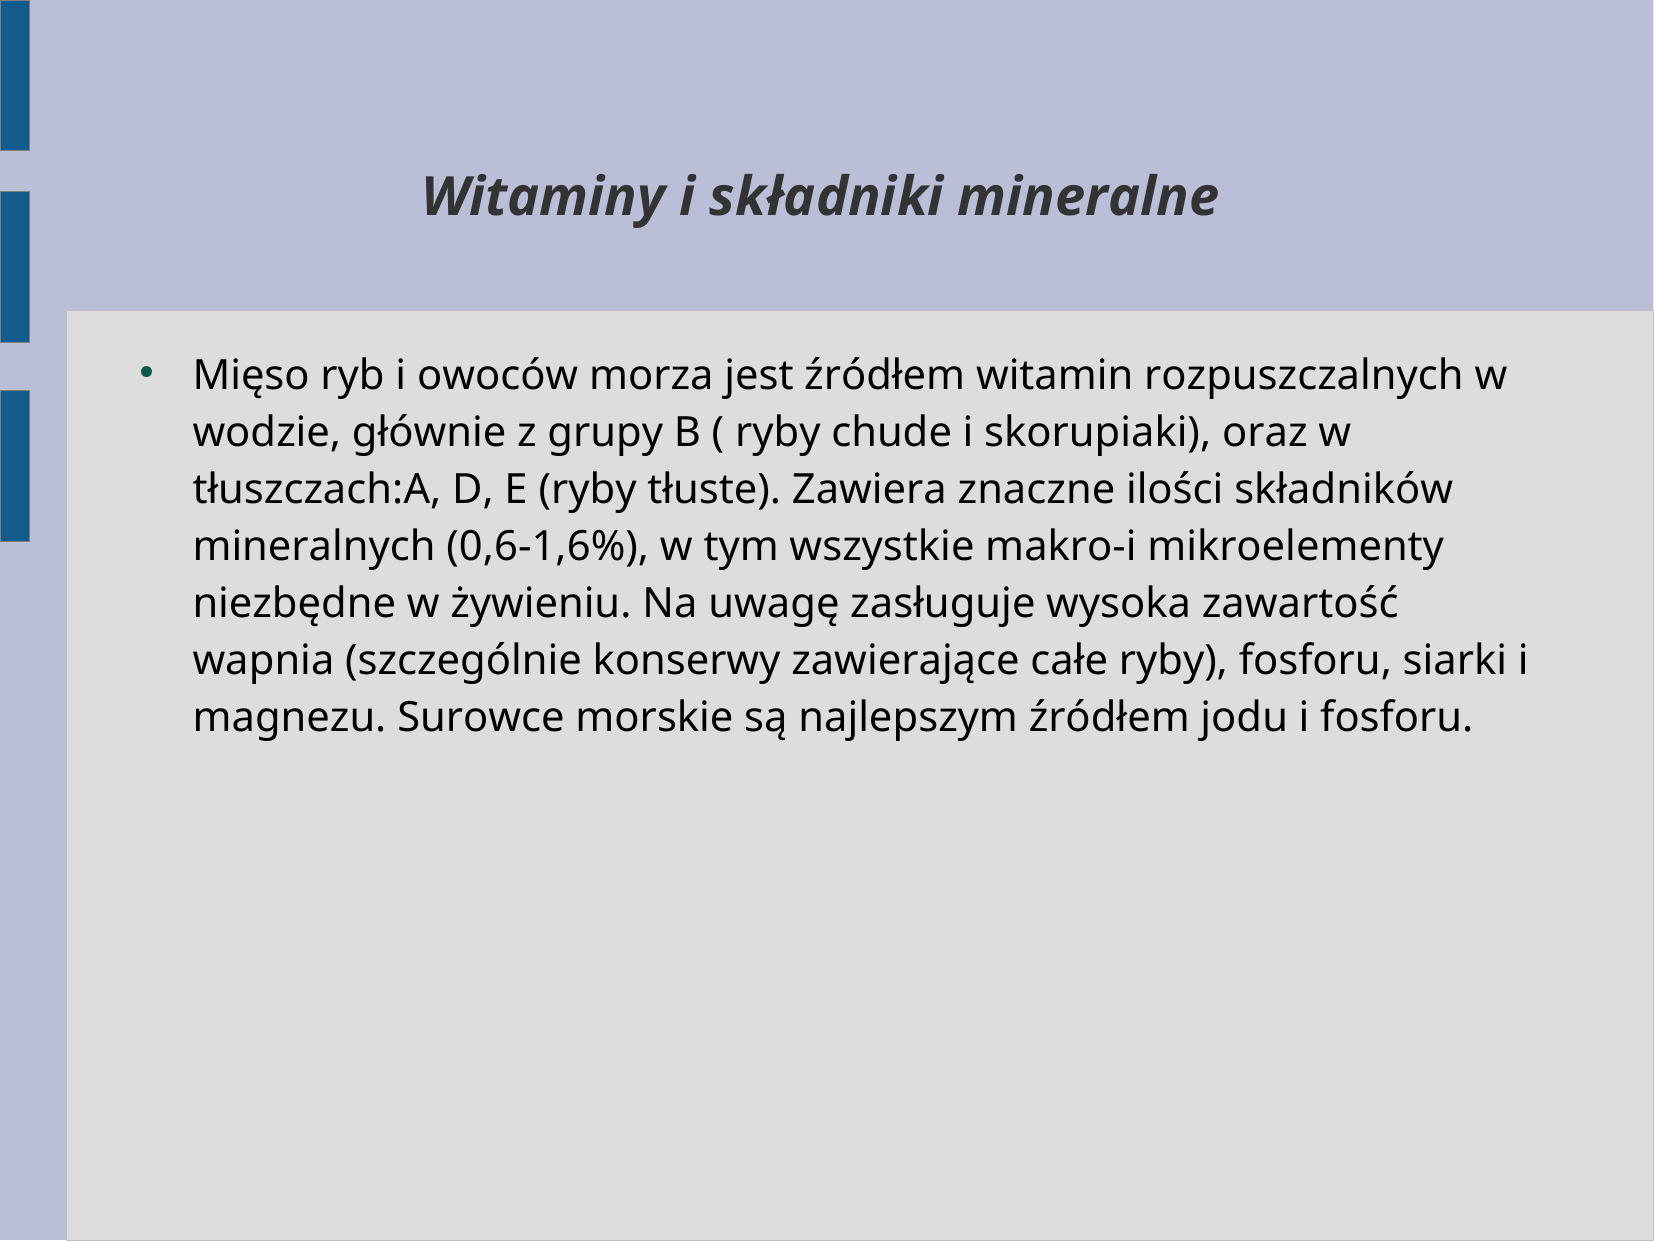

# Witaminy i składniki mineralne
Mięso ryb i owoców morza jest źródłem witamin rozpuszczalnych w wodzie, głównie z grupy B ( ryby chude i skorupiaki), oraz w tłuszczach:A, D, E (ryby tłuste). Zawiera znaczne ilości składników mineralnych (0,6-1,6%), w tym wszystkie makro-i mikroelementy niezbędne w żywieniu. Na uwagę zasługuje wysoka zawartość wapnia (szczególnie konserwy zawierające całe ryby), fosforu, siarki i magnezu. Surowce morskie są najlepszym źródłem jodu i fosforu.